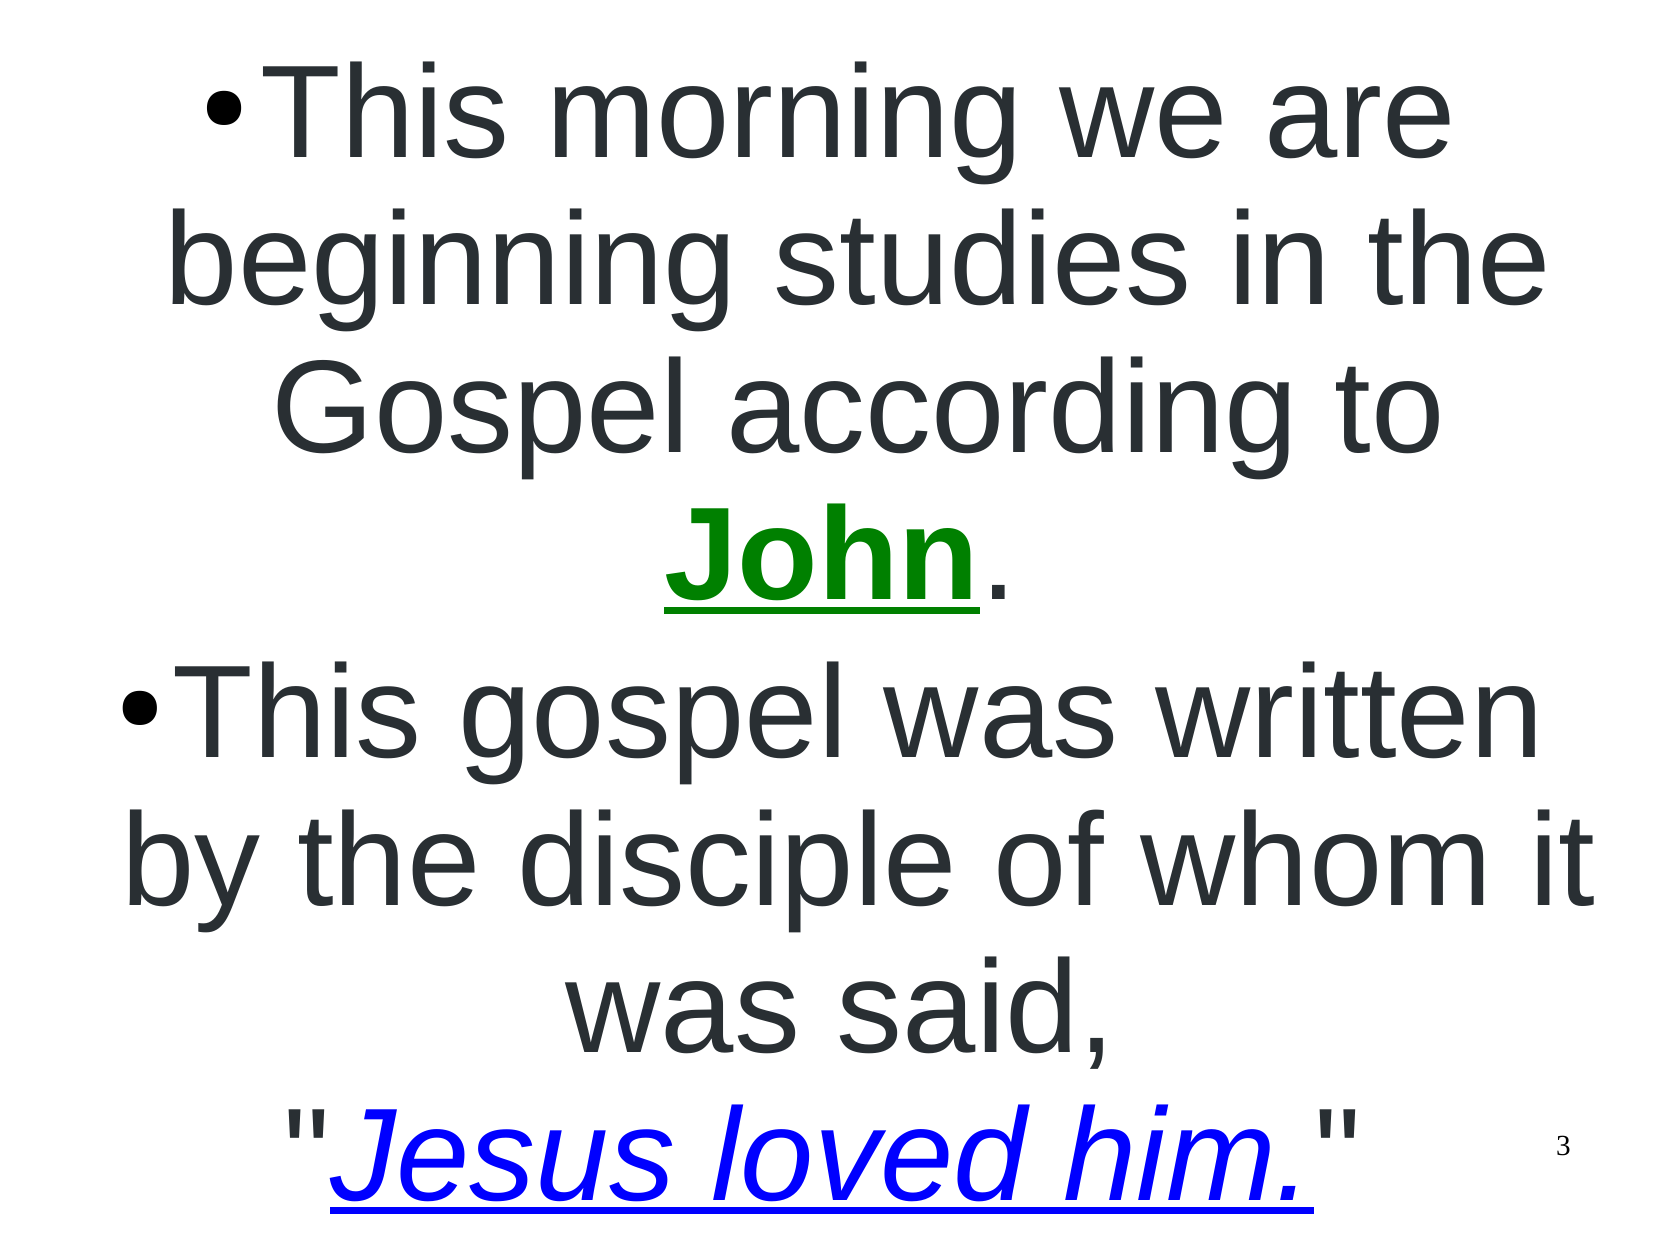

# This morning we are beginning studies in the Gospel according to John.
This gospel was written by the disciple of whom it was said,
"Jesus loved him."
3